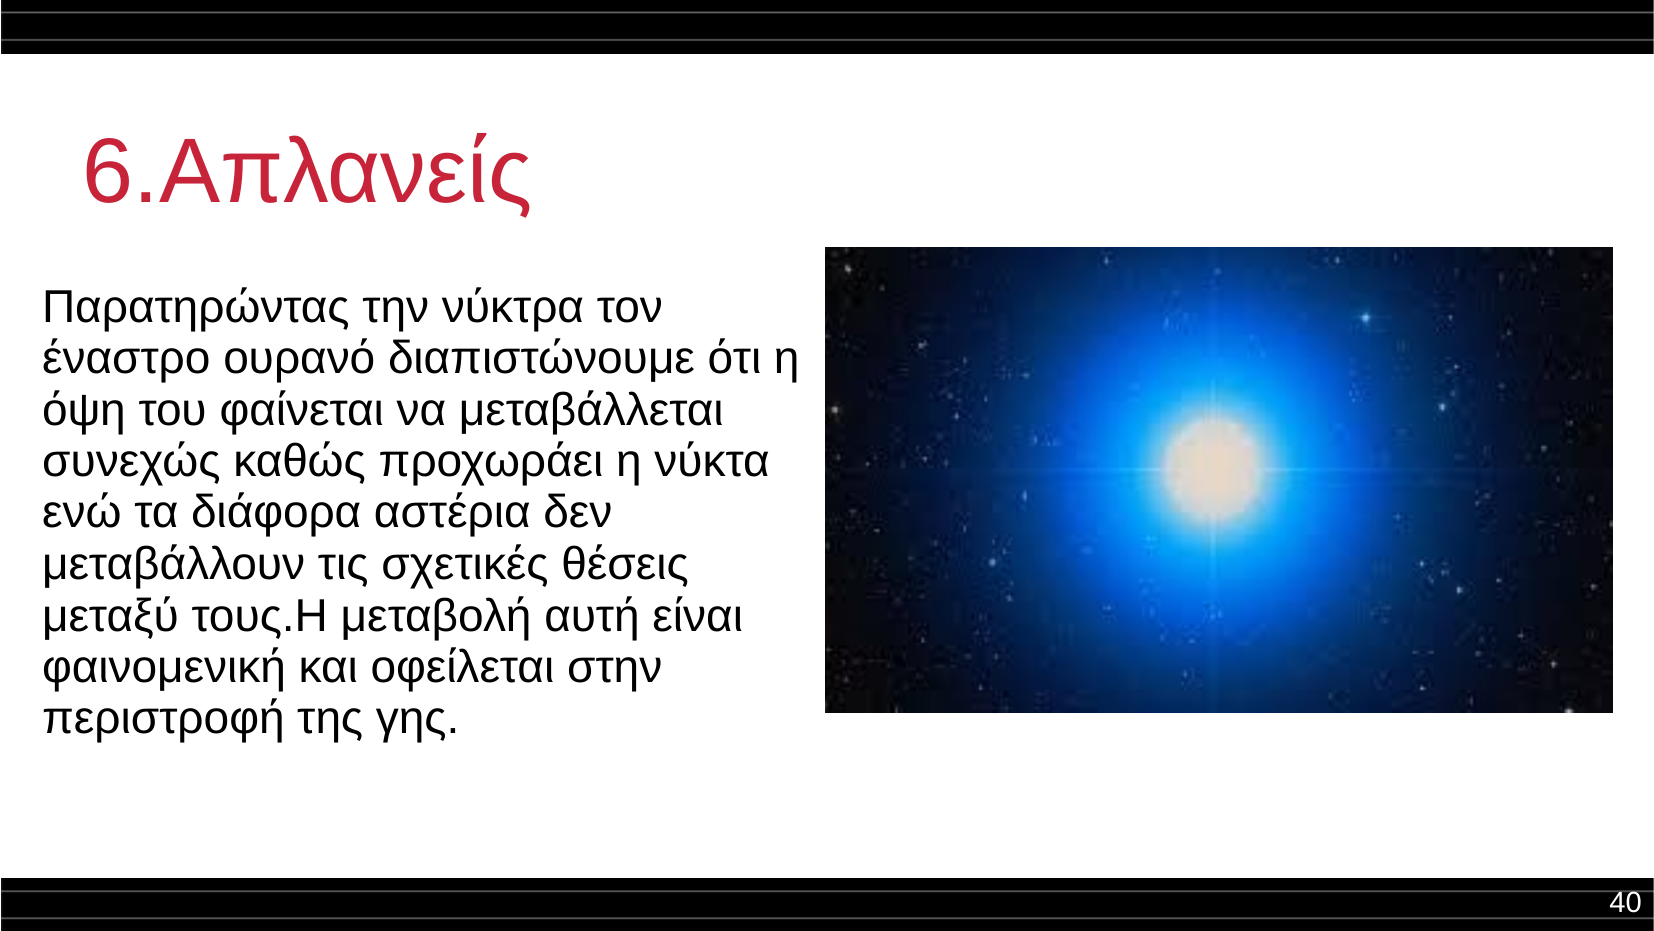

# 6.Απλανείς
Παρατηρώντας την νύκτρα τον έναστρο ουρανό διαπιστώνουμε ότι η όψη του φαίνεται να μεταβάλλεται συνεχώς καθώς προχωράει η νύκτα ενώ τα διάφορα αστέρια δεν μεταβάλλουν τις σχετικές θέσεις μεταξύ τους.Η μεταβολή αυτή είναι φαινομενική και οφείλεται στην περιστροφή της γης.